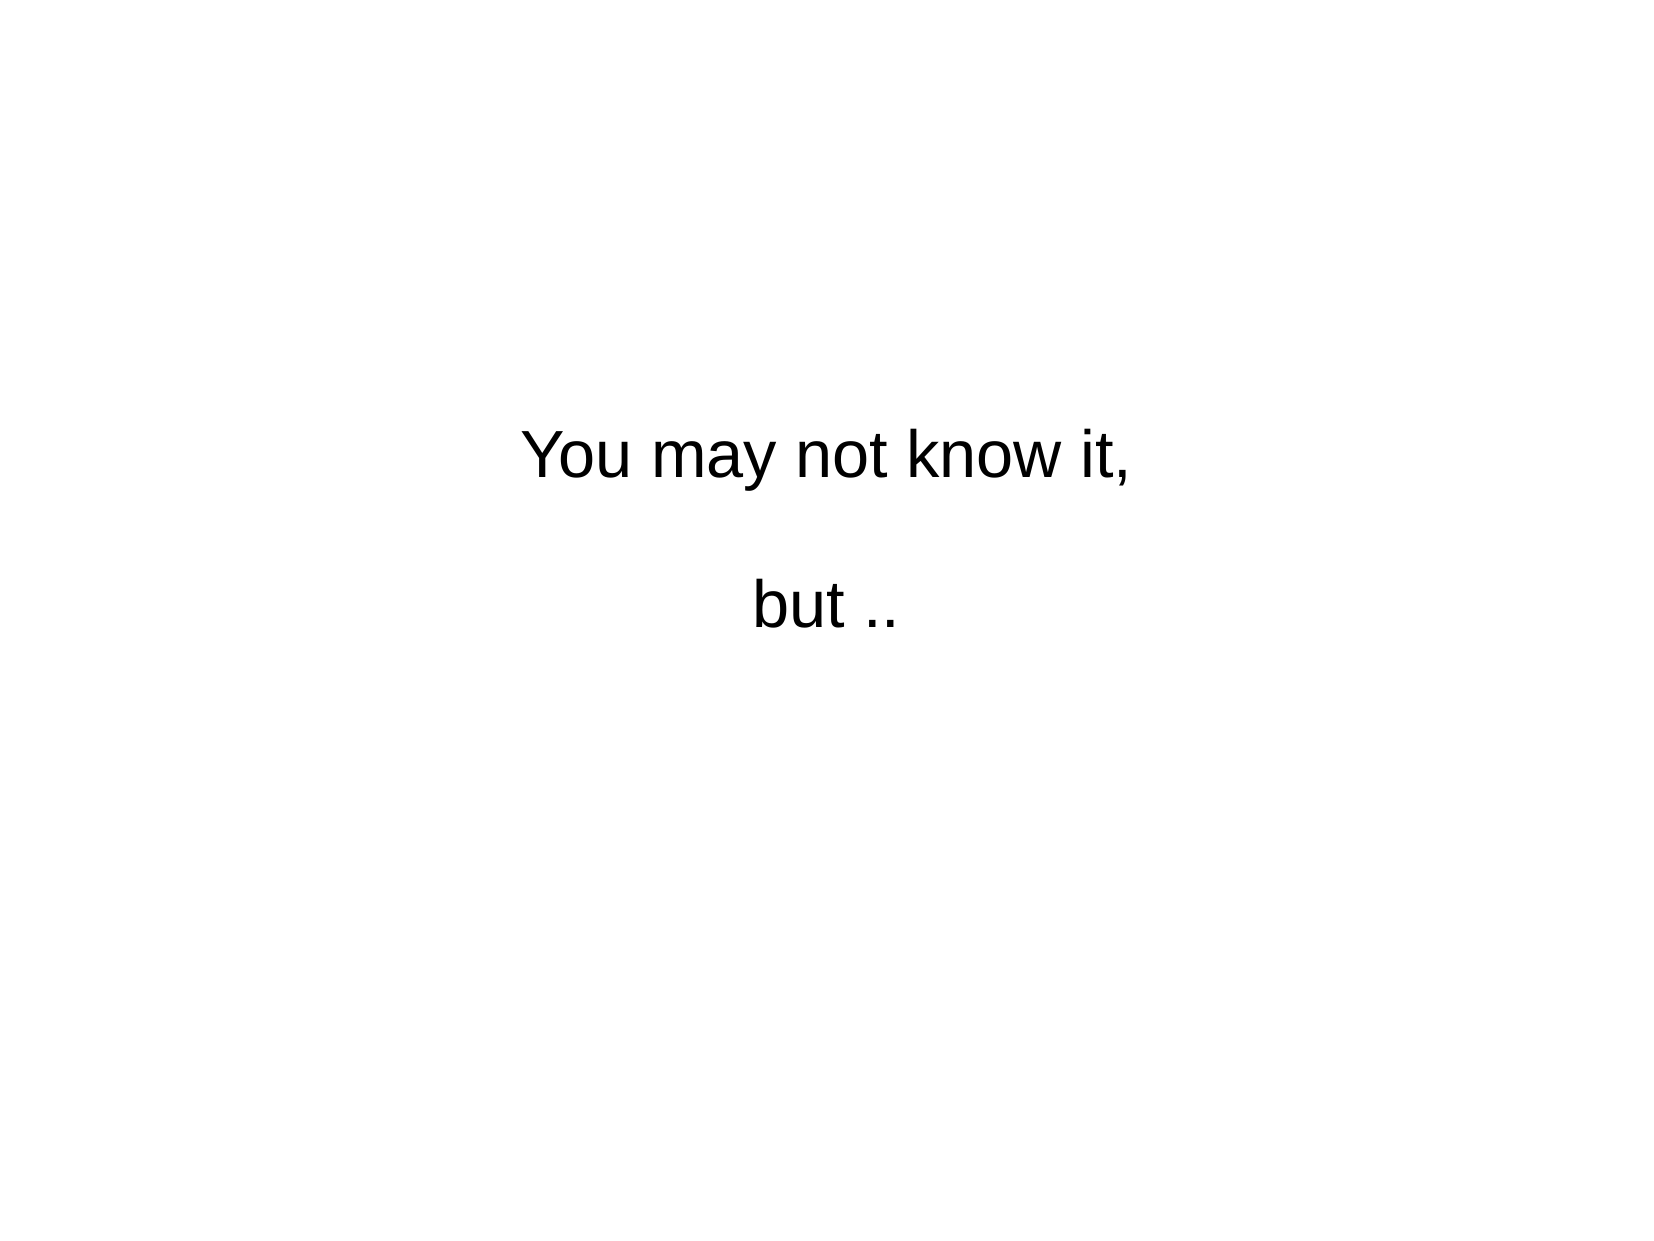

# You may not know it,
but ..